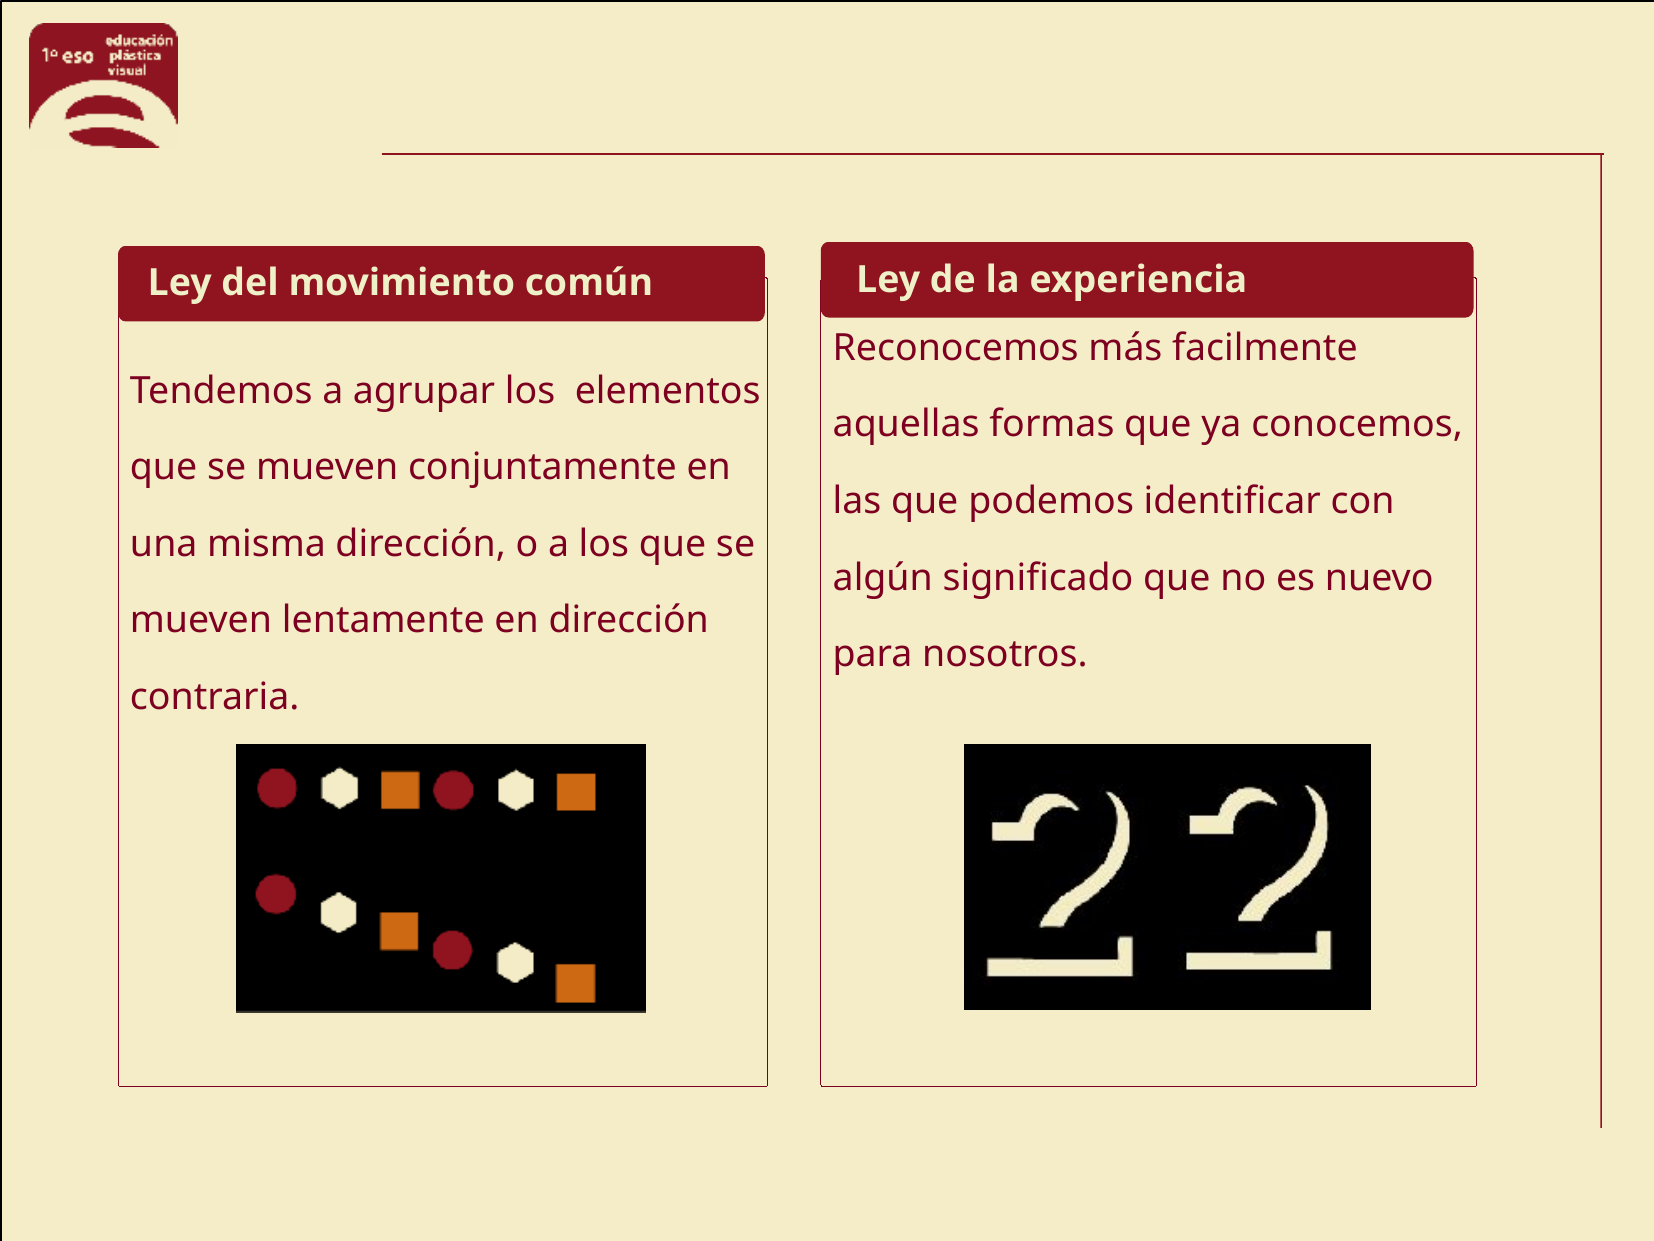

Ley de la proximidad
Ley de la experiencia
Ley del movimiento común
#
Reconocemos más facilmente aquellas formas que ya conocemos, las que podemos identificar con algún significado que no es nuevo para nosotros.
Tendemos a agrupar los elementos que se mueven conjuntamente en una misma dirección, o a los que se mueven lentamente en dirección contraria.